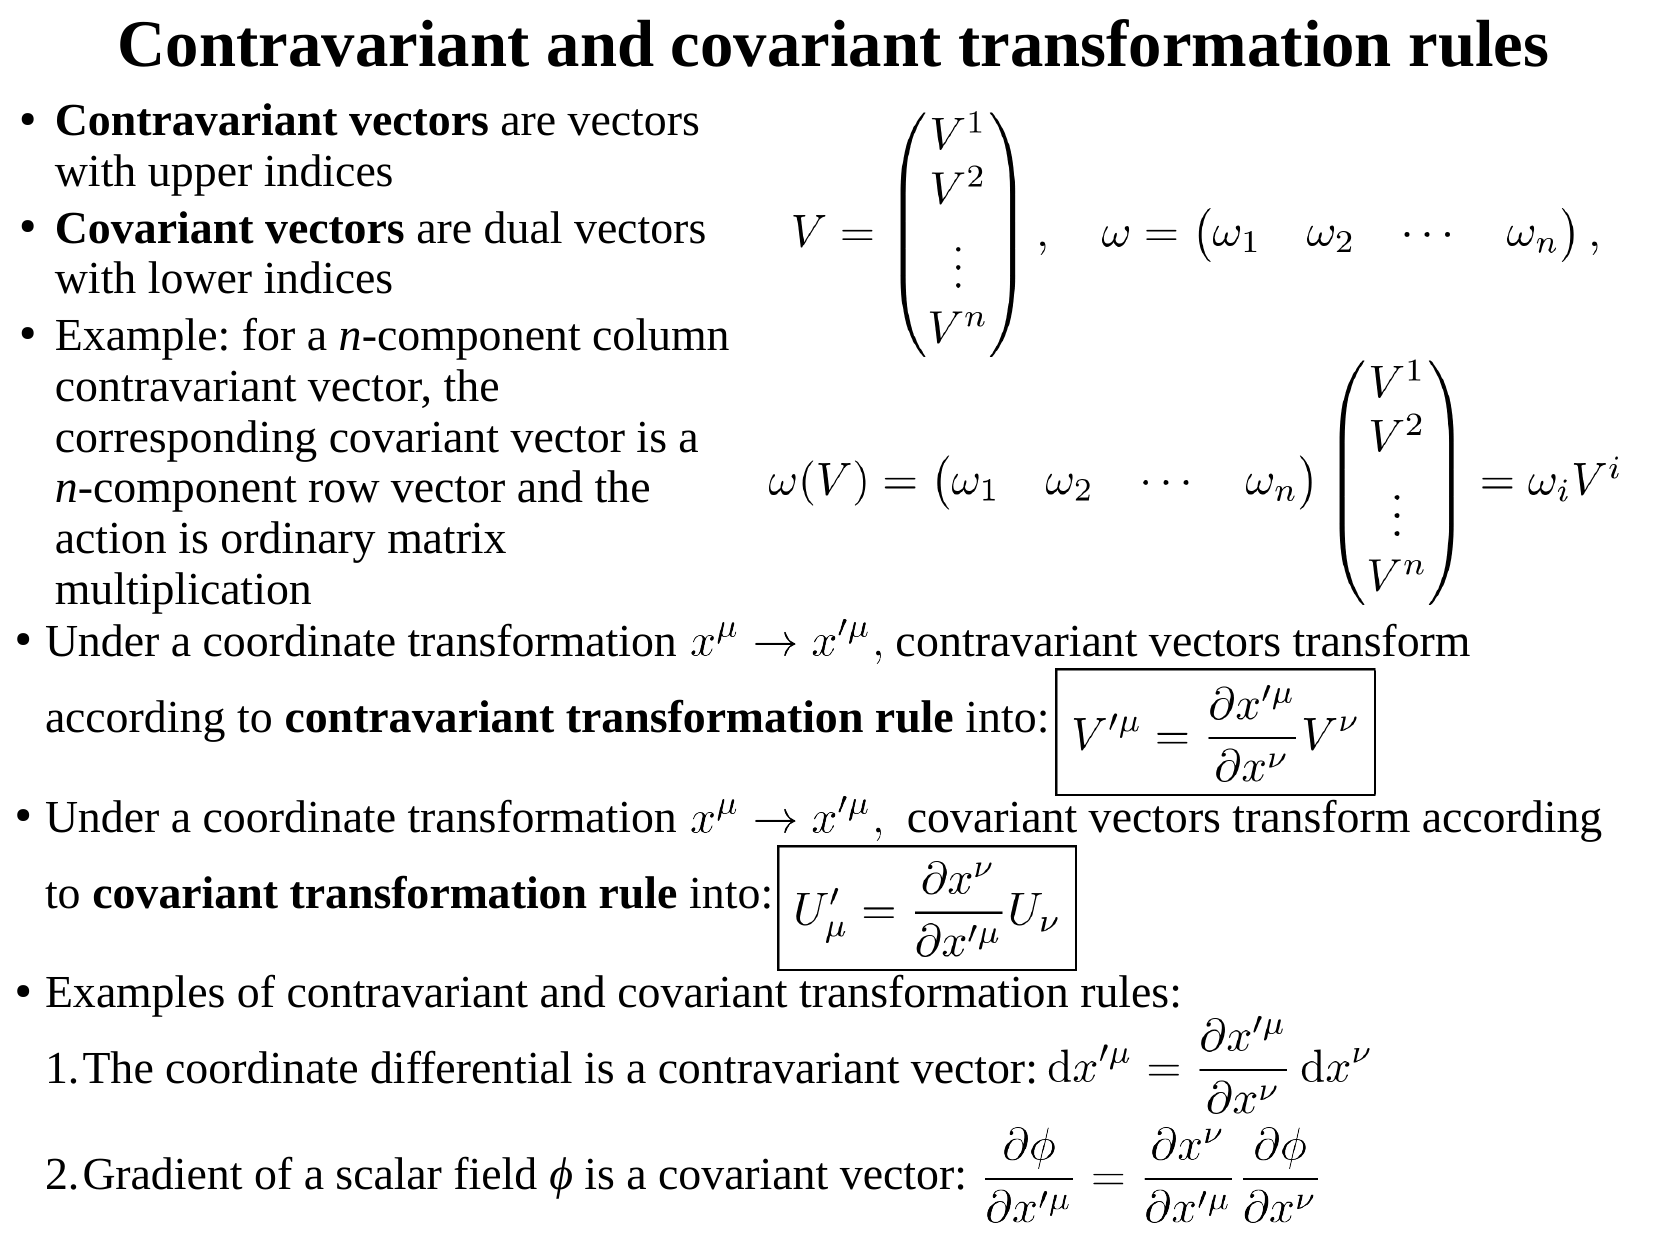

Contravariant and covariant transformation rules
Contravariant vectors are vectors with upper indices
Covariant vectors are dual vectors with lower indices
Example: for a n-component column contravariant vector, the corresponding covariant vector is a n-component row vector and the action is ordinary matrix multiplication
# Under a coordinate transformation contravariant vectors transform according to contravariant transformation rule into:
Under a coordinate transformation covariant vectors transform according to covariant transformation rule into:
Examples of contravariant and covariant transformation rules:
The coordinate differential is a contravariant vector:
Gradient of a scalar field ϕ is a covariant vector: